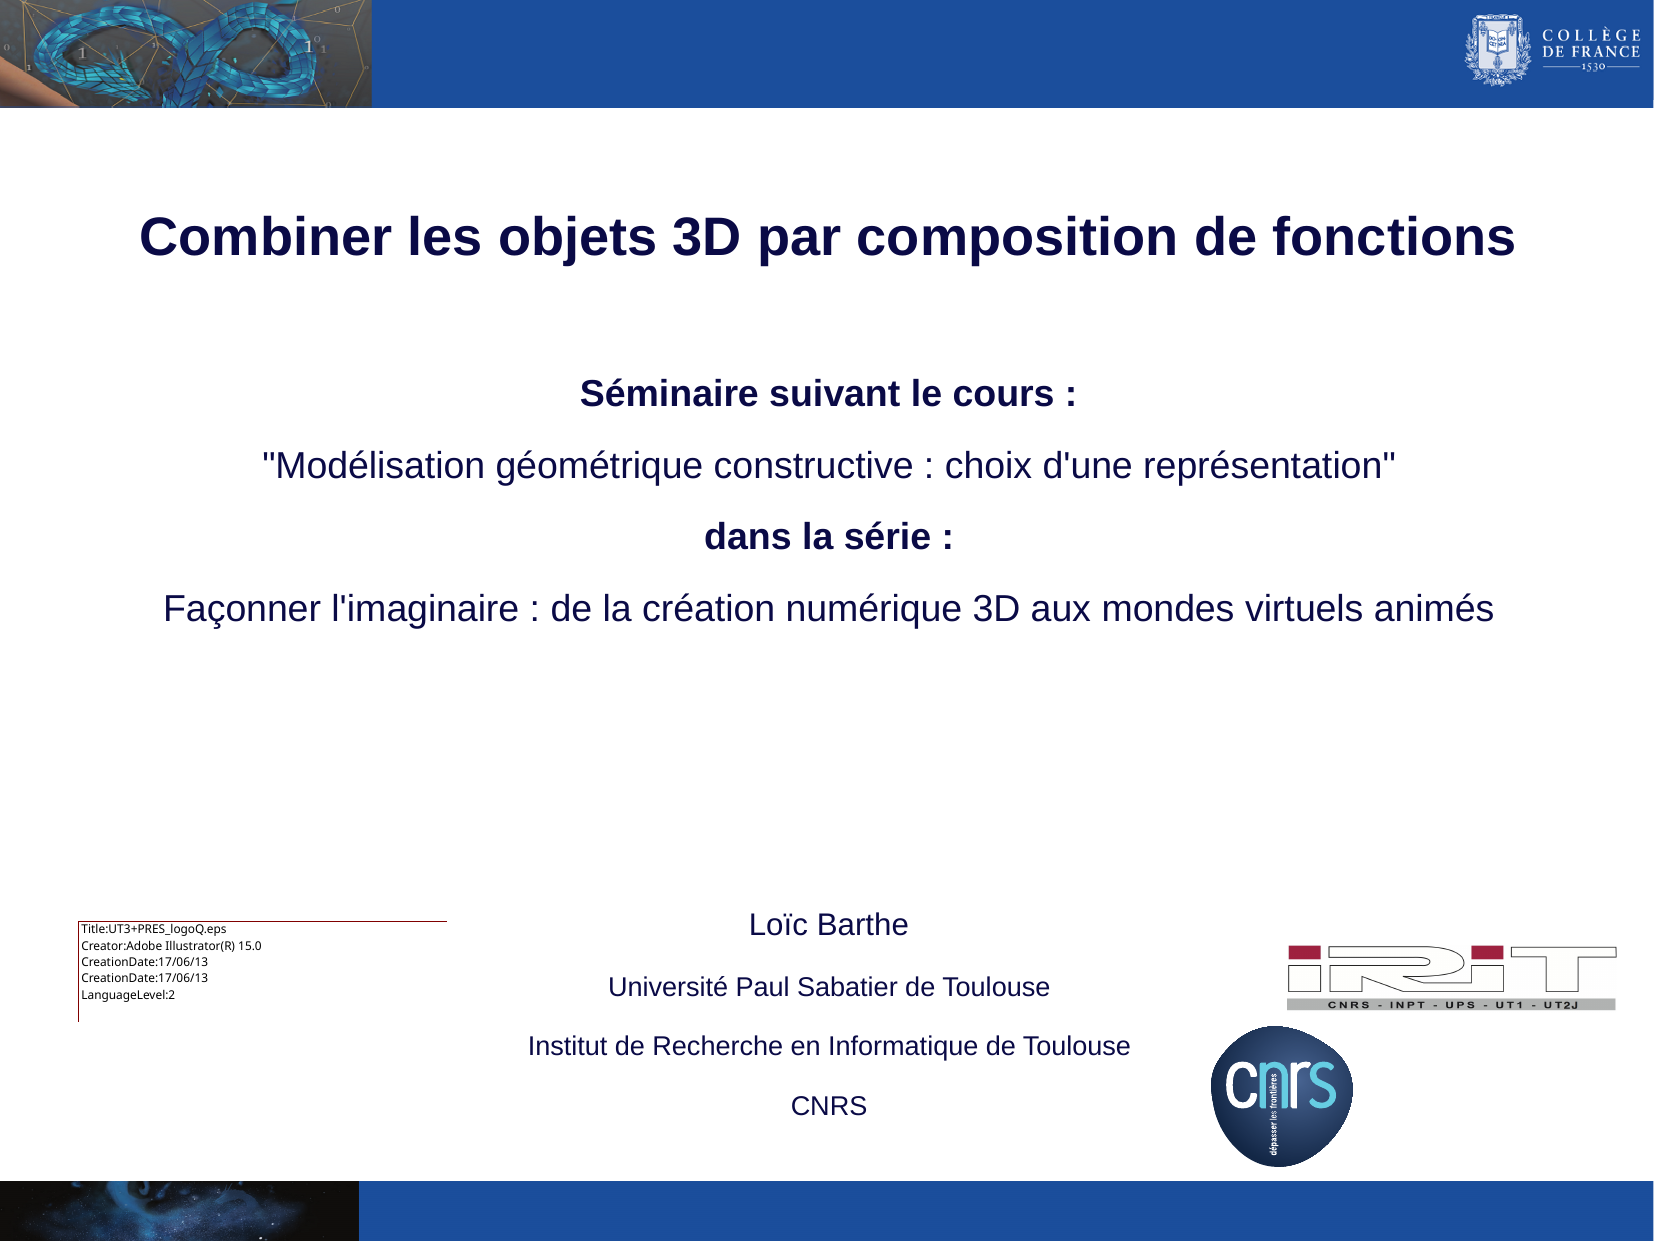

# Combiner les objets 3D par composition de fonctions
Séminaire suivant le cours :
"Modélisation géométrique constructive : choix d'une représentation"
dans la série :
Façonner l'imaginaire : de la création numérique 3D aux mondes virtuels animés
Loïc Barthe
Université Paul Sabatier de Toulouse
Institut de Recherche en Informatique de Toulouse
CNRS